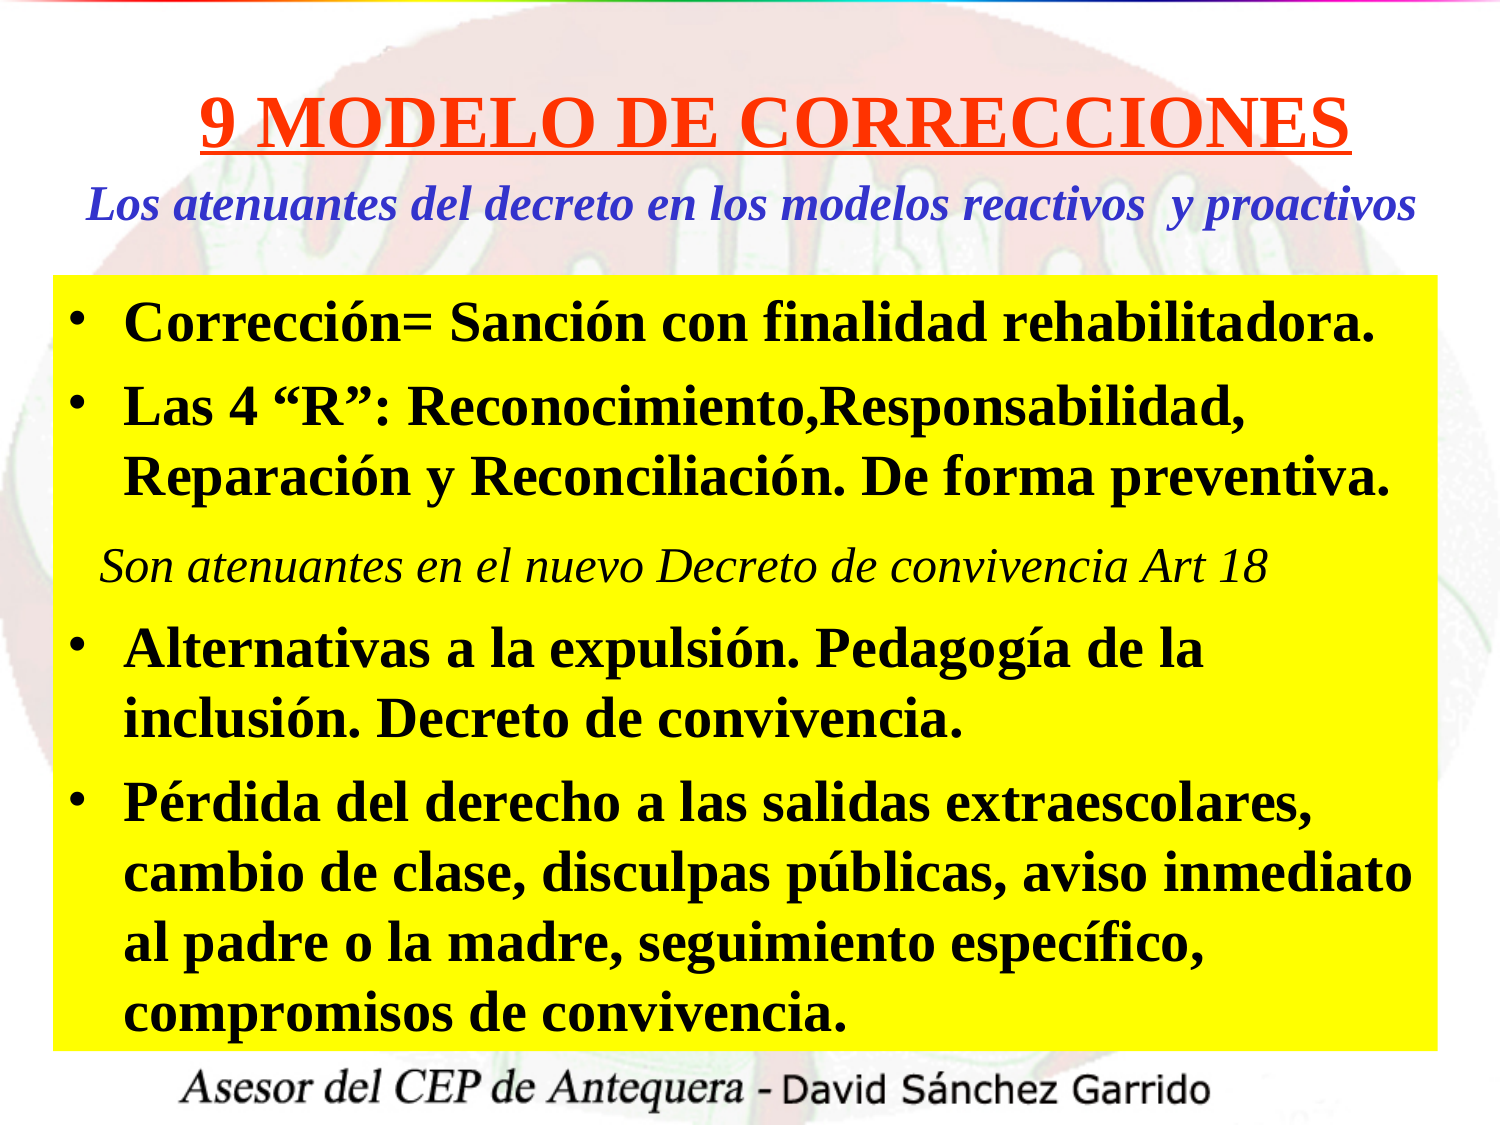

9 MODELO DE CORRECCIONES
Los atenuantes del decreto en los modelos reactivos y proactivos
Corrección= Sanción con finalidad rehabilitadora.
Las 4 “R”: Reconocimiento,Responsabilidad, Reparación y Reconciliación. De forma preventiva.
 Son atenuantes en el nuevo Decreto de convivencia Art 18
Alternativas a la expulsión. Pedagogía de la inclusión. Decreto de convivencia.
Pérdida del derecho a las salidas extraescolares, cambio de clase, disculpas públicas, aviso inmediato al padre o la madre, seguimiento específico, compromisos de convivencia.